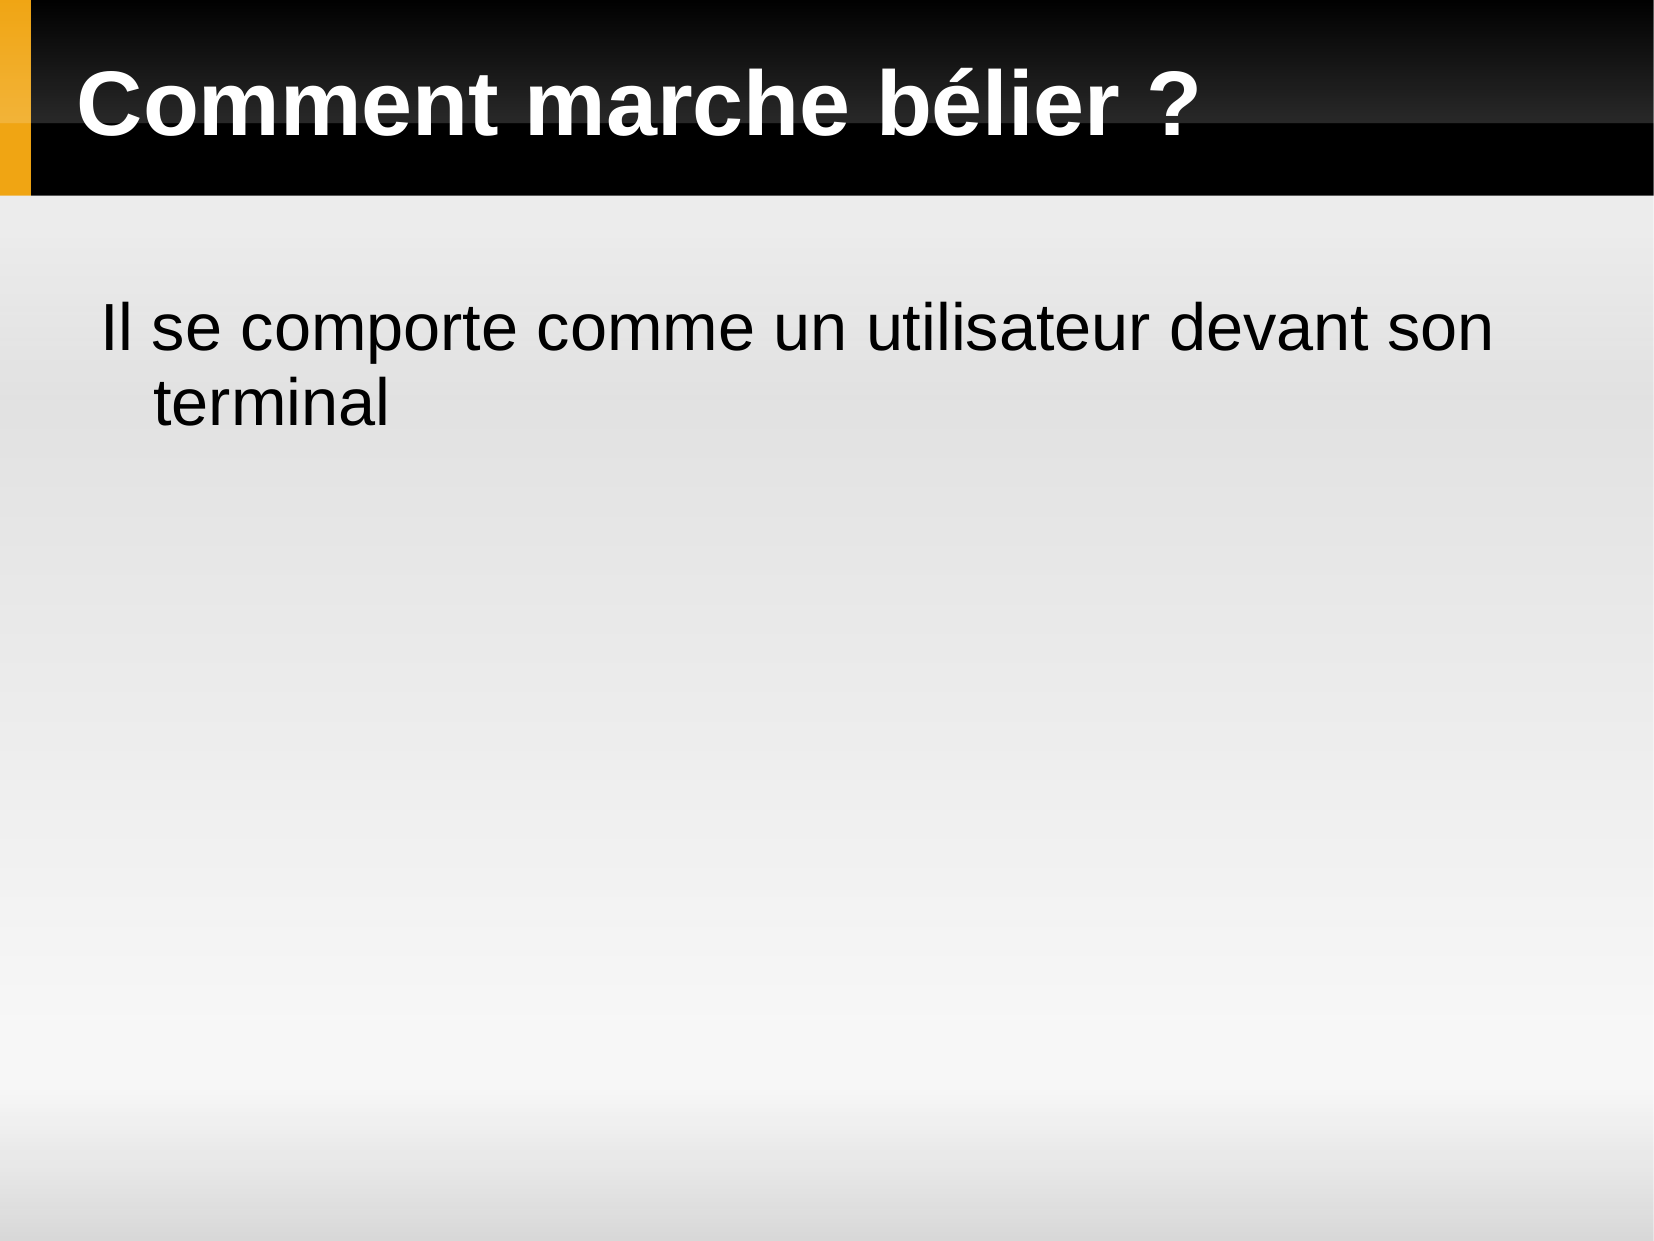

# Comment marche bélier ?
Il se comporte comme un utilisateur devant son terminal